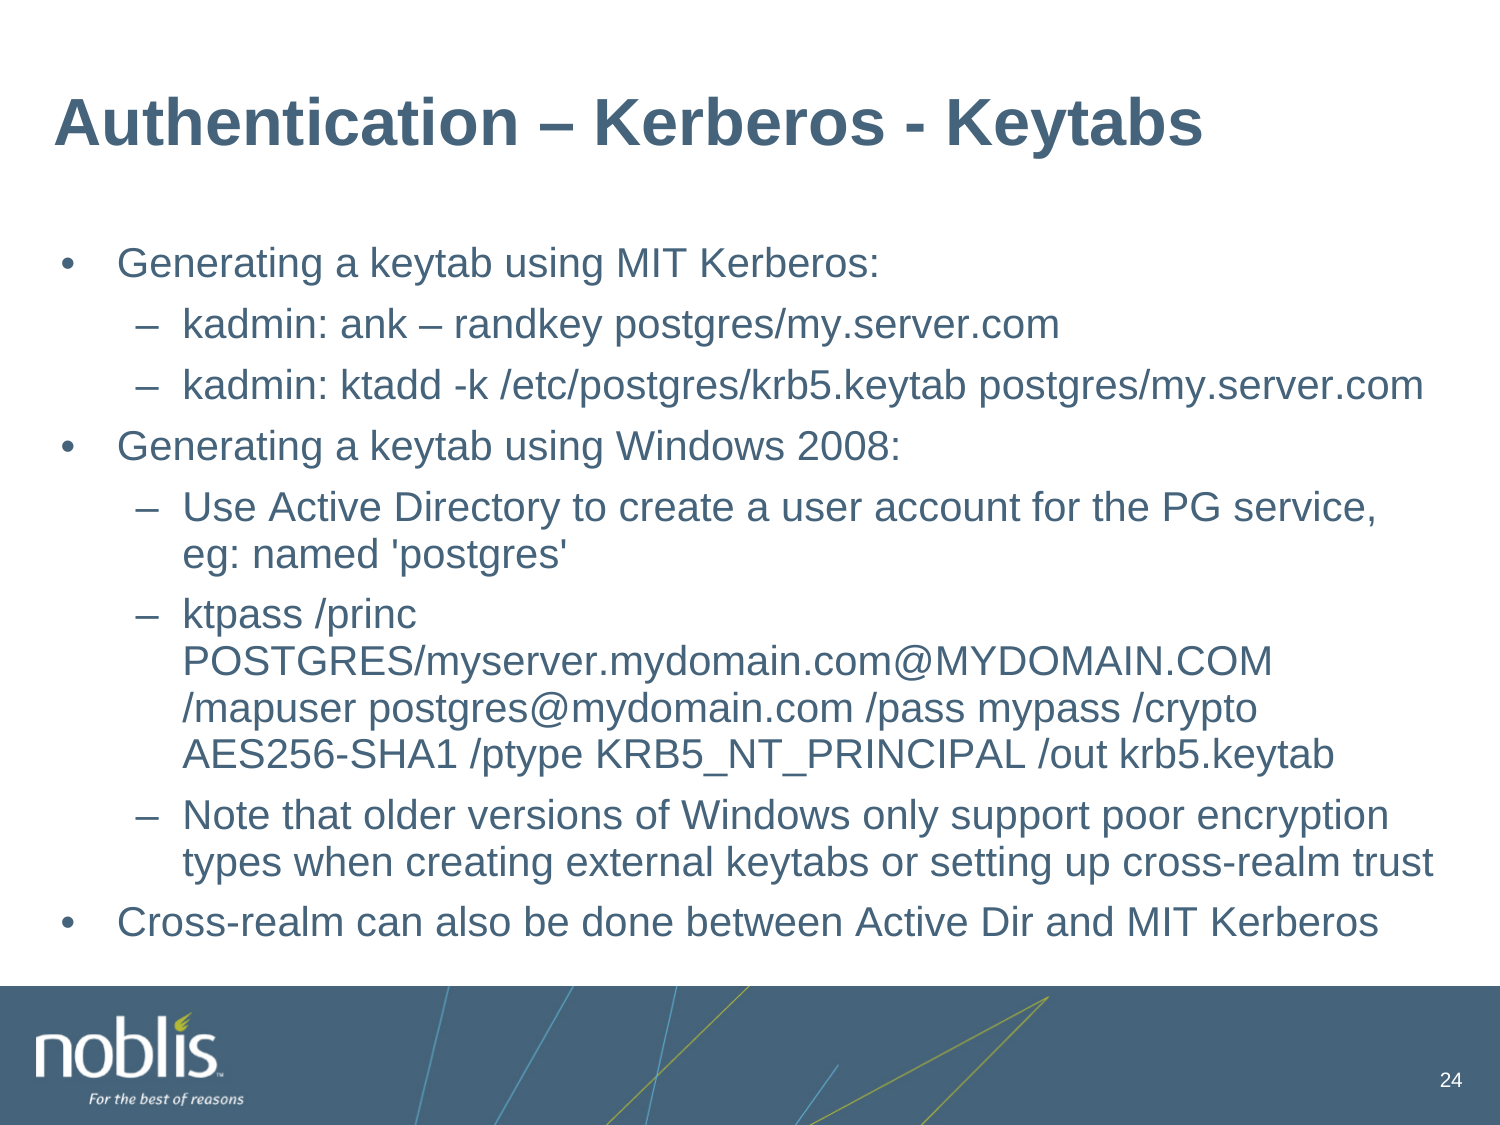

# Authentication – Kerberos - Keytabs
Generating a keytab using MIT Kerberos:
kadmin: ank – randkey postgres/my.server.com
kadmin: ktadd -k /etc/postgres/krb5.keytab postgres/my.server.com
Generating a keytab using Windows 2008:
Use Active Directory to create a user account for the PG service, eg: named 'postgres'
ktpass /princ POSTGRES/myserver.mydomain.com@MYDOMAIN.COM /mapuser postgres@mydomain.com /pass mypass /crypto AES256-SHA1 /ptype KRB5_NT_PRINCIPAL /out krb5.keytab
Note that older versions of Windows only support poor encryption types when creating external keytabs or setting up cross-realm trust
Cross-realm can also be done between Active Dir and MIT Kerberos